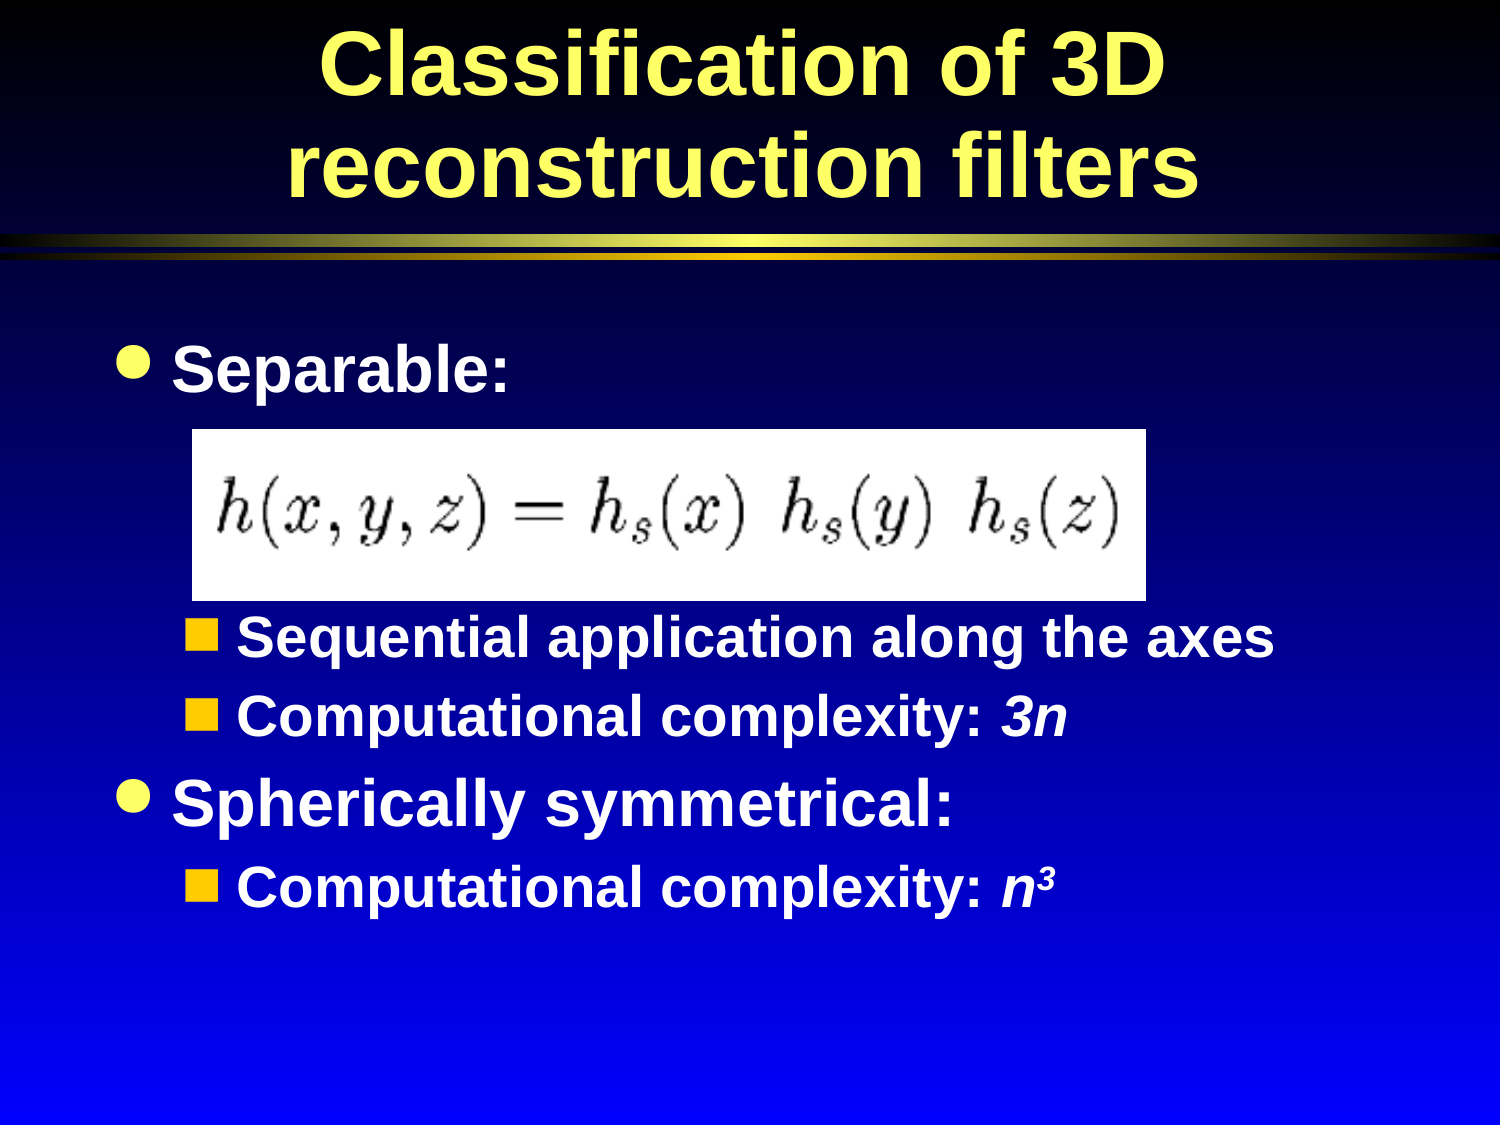

# Classification of 3D reconstruction filters
Separable:
Sequential application along the axes
Computational complexity: 3n
Spherically symmetrical:
Computational complexity: n3